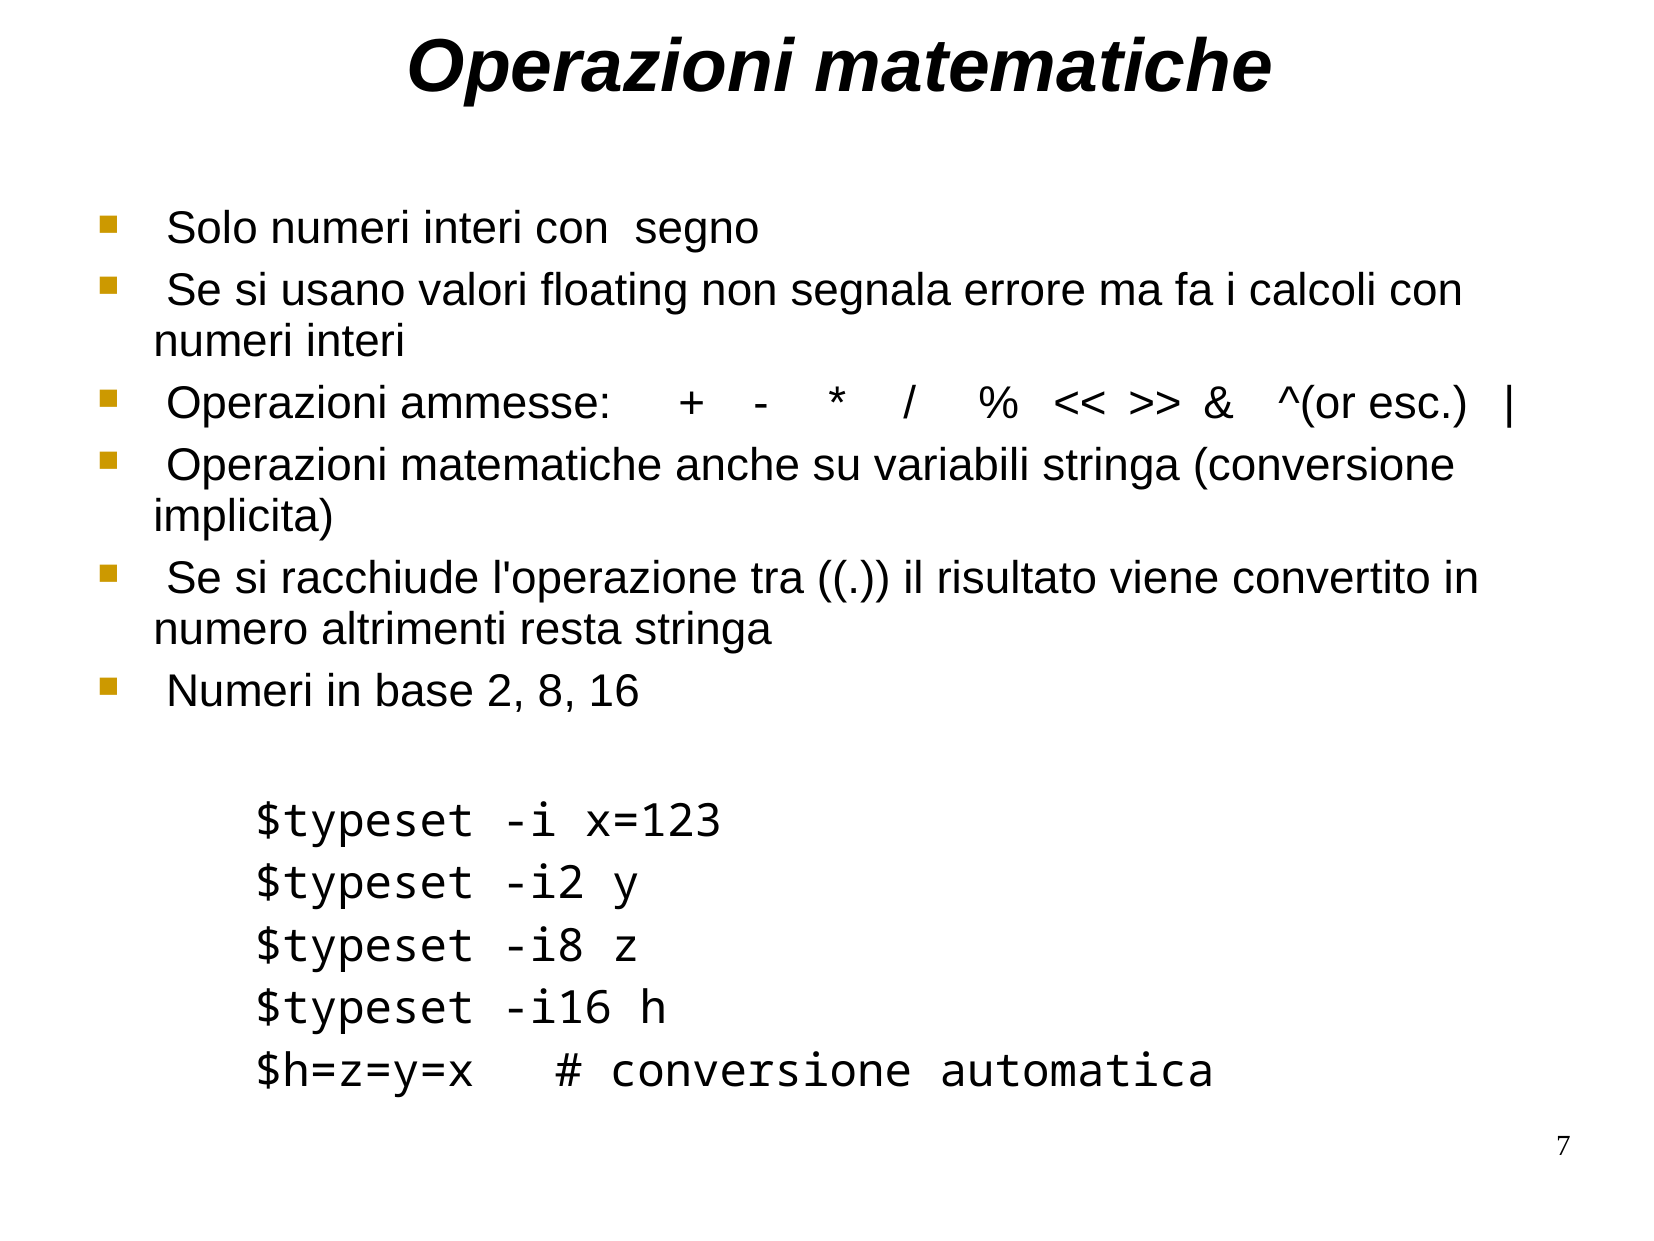

Operazioni matematiche
# Solo numeri interi con segno
 Se si usano valori floating non segnala errore ma fa i calcoli con numeri interi
 Operazioni ammesse:	+	-	*	/	%	<<	>>	&	^(or esc.)	|
 Operazioni matematiche anche su variabili stringa (conversione implicita)
 Se si racchiude l'operazione tra ((.)) il risultato viene convertito in numero altrimenti resta stringa
 Numeri in base 2, 8, 16
$typeset -i x=123
$typeset -i2 y
$typeset -i8 z
$typeset -i16 h
$h=z=y=x		# conversione automatica
7